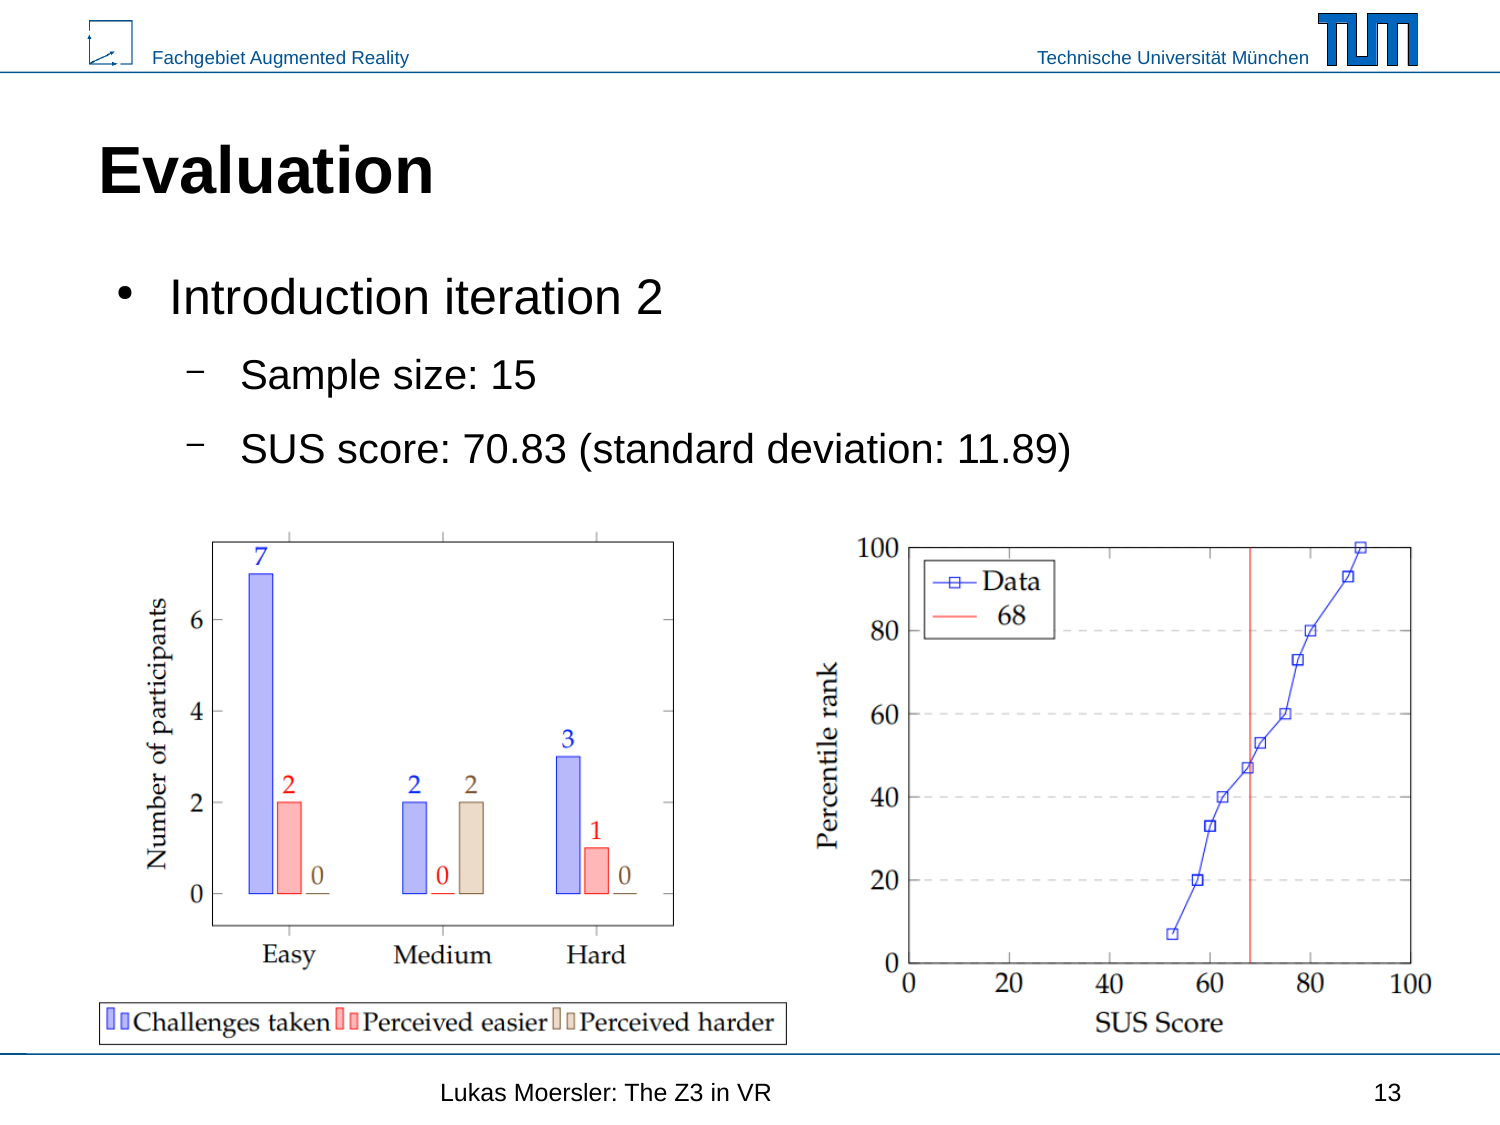

# Evaluation
Introduction iteration 2
Sample size: 15
SUS score: 70.83 (standard deviation: 11.89)
Lukas Moersler: The Z3 in VR